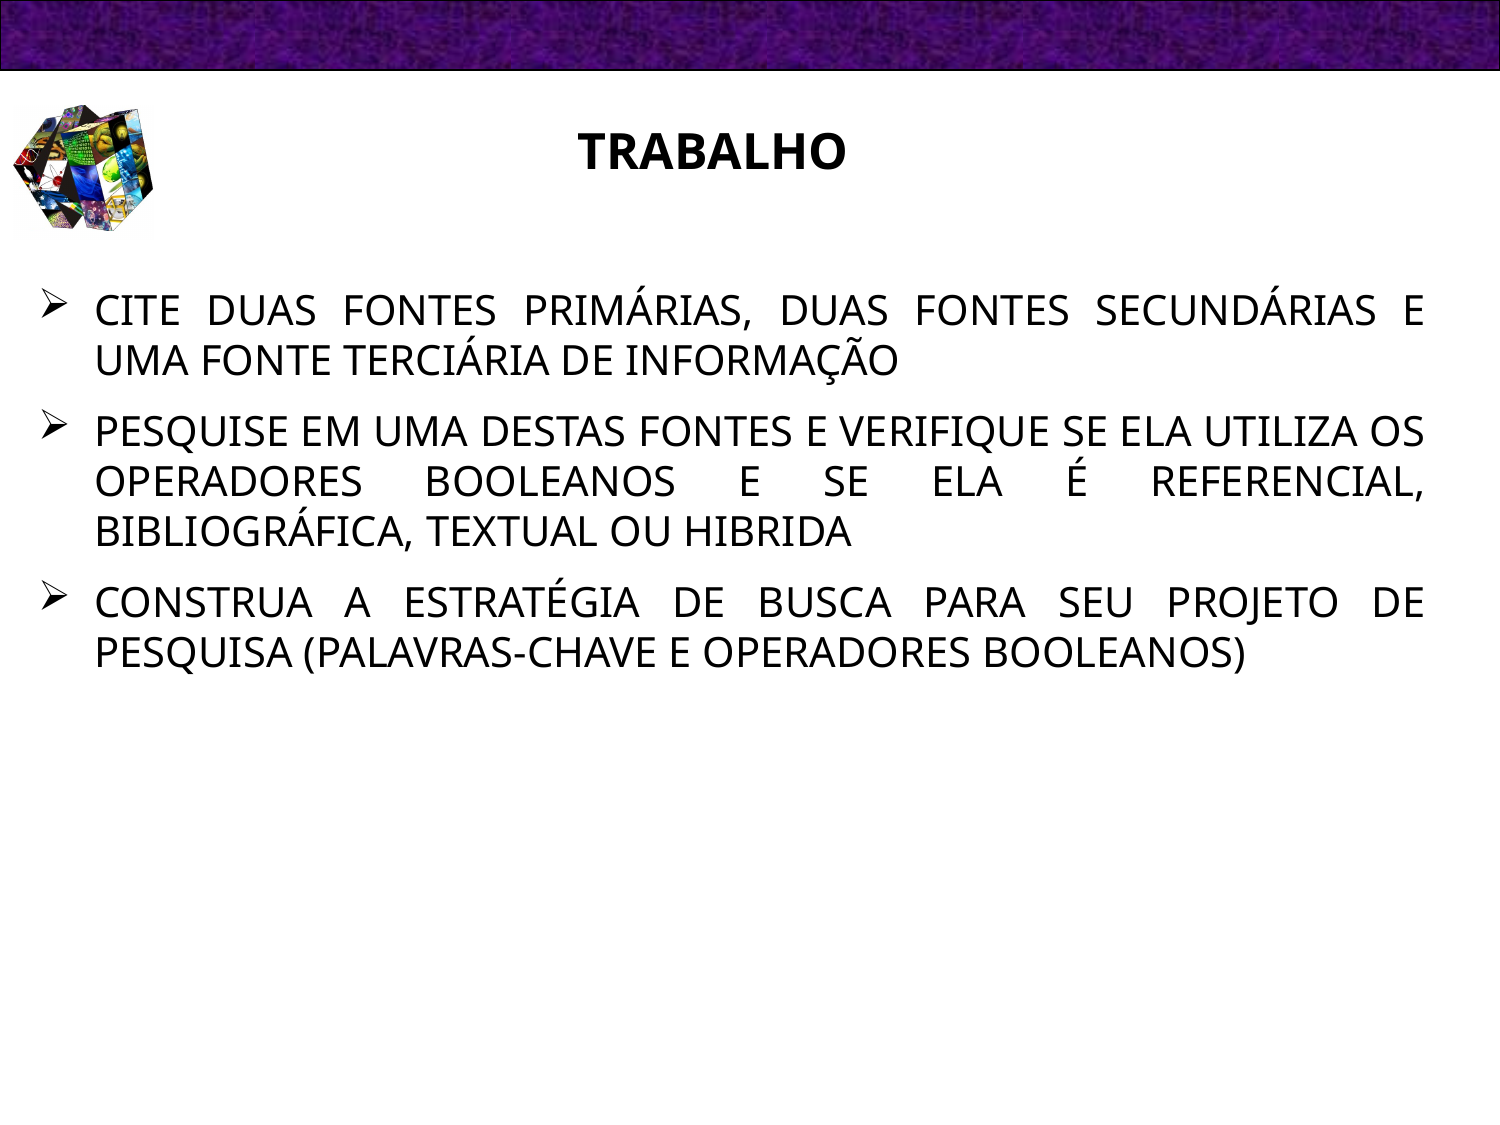

TRABALHO
CITE DUAS FONTES PRIMÁRIAS, DUAS FONTES SECUNDÁRIAS E UMA FONTE TERCIÁRIA DE INFORMAÇÃO
PESQUISE EM UMA DESTAS FONTES E VERIFIQUE SE ELA UTILIZA OS OPERADORES BOOLEANOS E SE ELA É REFERENCIAL, BIBLIOGRÁFICA, TEXTUAL OU HIBRIDA
CONSTRUA A ESTRATÉGIA DE BUSCA PARA SEU PROJETO DE PESQUISA (PALAVRAS-CHAVE E OPERADORES BOOLEANOS)